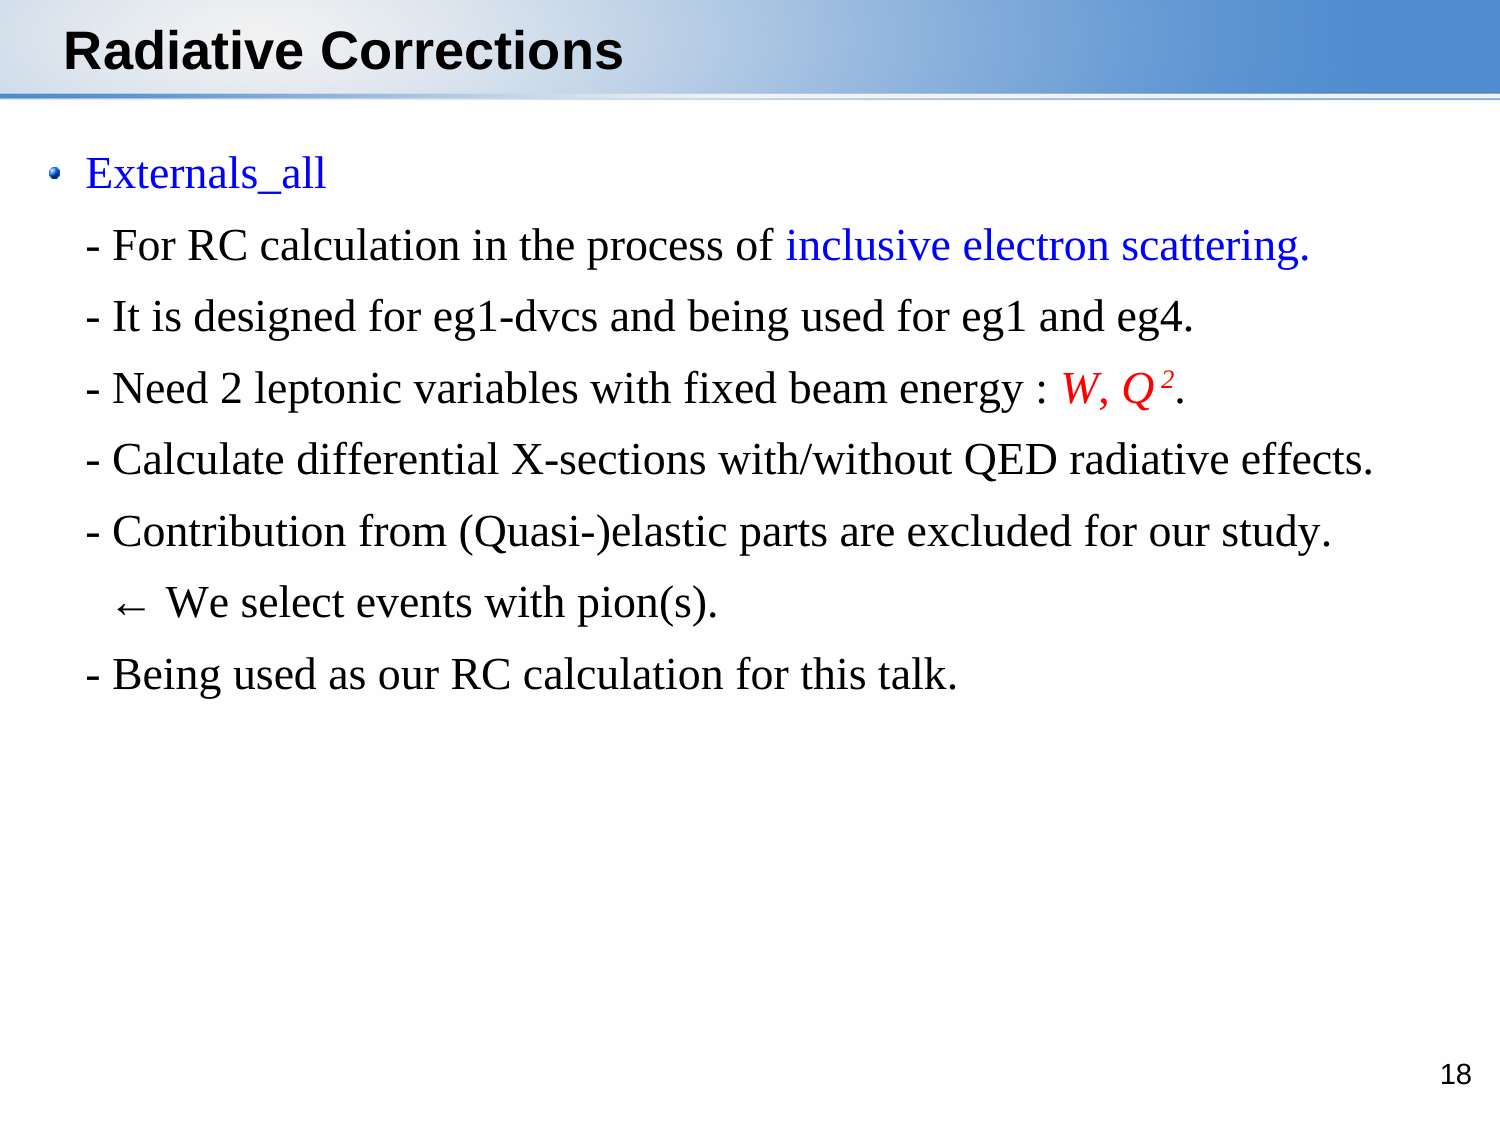

# Radiative Corrections
Externals_all
- For RC calculation in the process of inclusive electron scattering.
- It is designed for eg1-dvcs and being used for eg1 and eg4.
- Need 2 leptonic variables with fixed beam energy : W, Q 2.
- Calculate differential X-sections with/without QED radiative effects.
- Contribution from (Quasi-)elastic parts are excluded for our study.
 ← We select events with pion(s).
- Being used as our RC calculation for this talk.